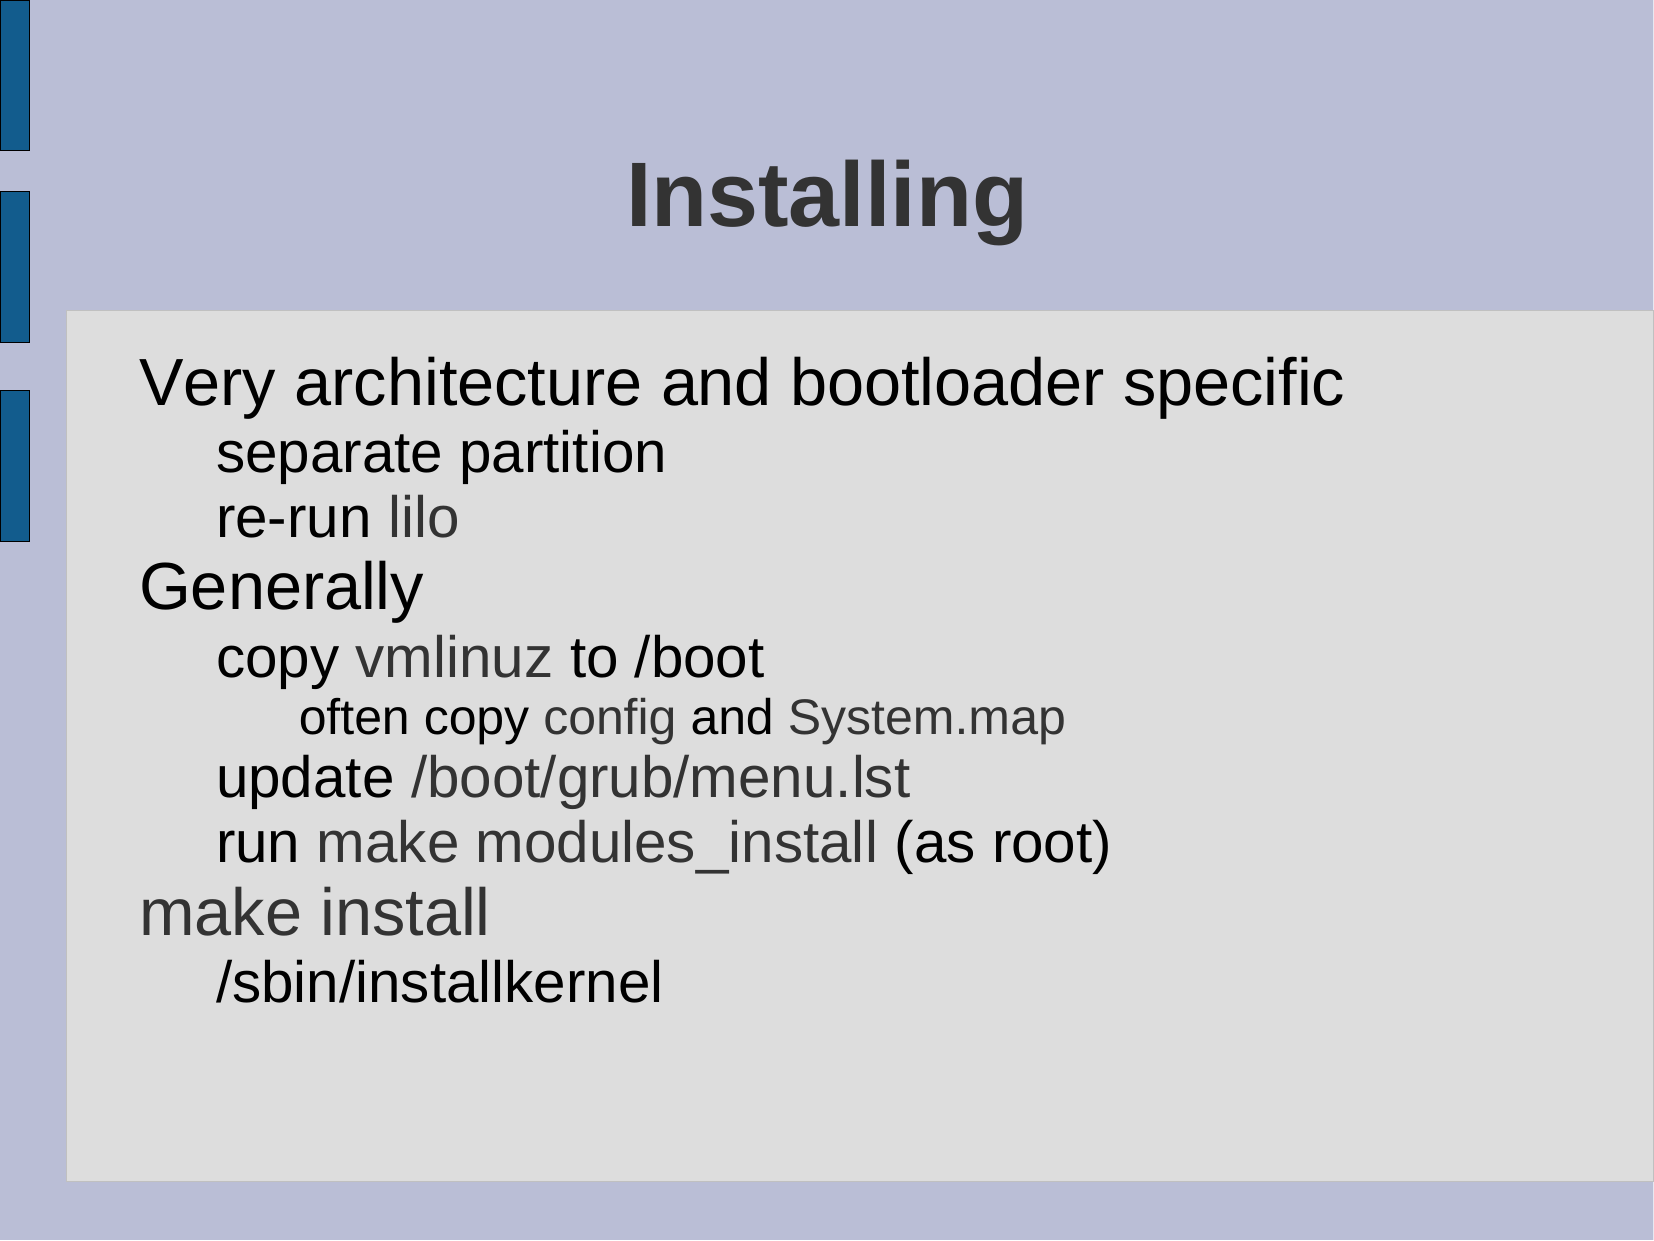

# Installing
Very architecture and bootloader specific
separate partition
re-run lilo
Generally
copy vmlinuz to /boot
often copy config and System.map
update /boot/grub/menu.lst
run make modules_install (as root)
make install
/sbin/installkernel